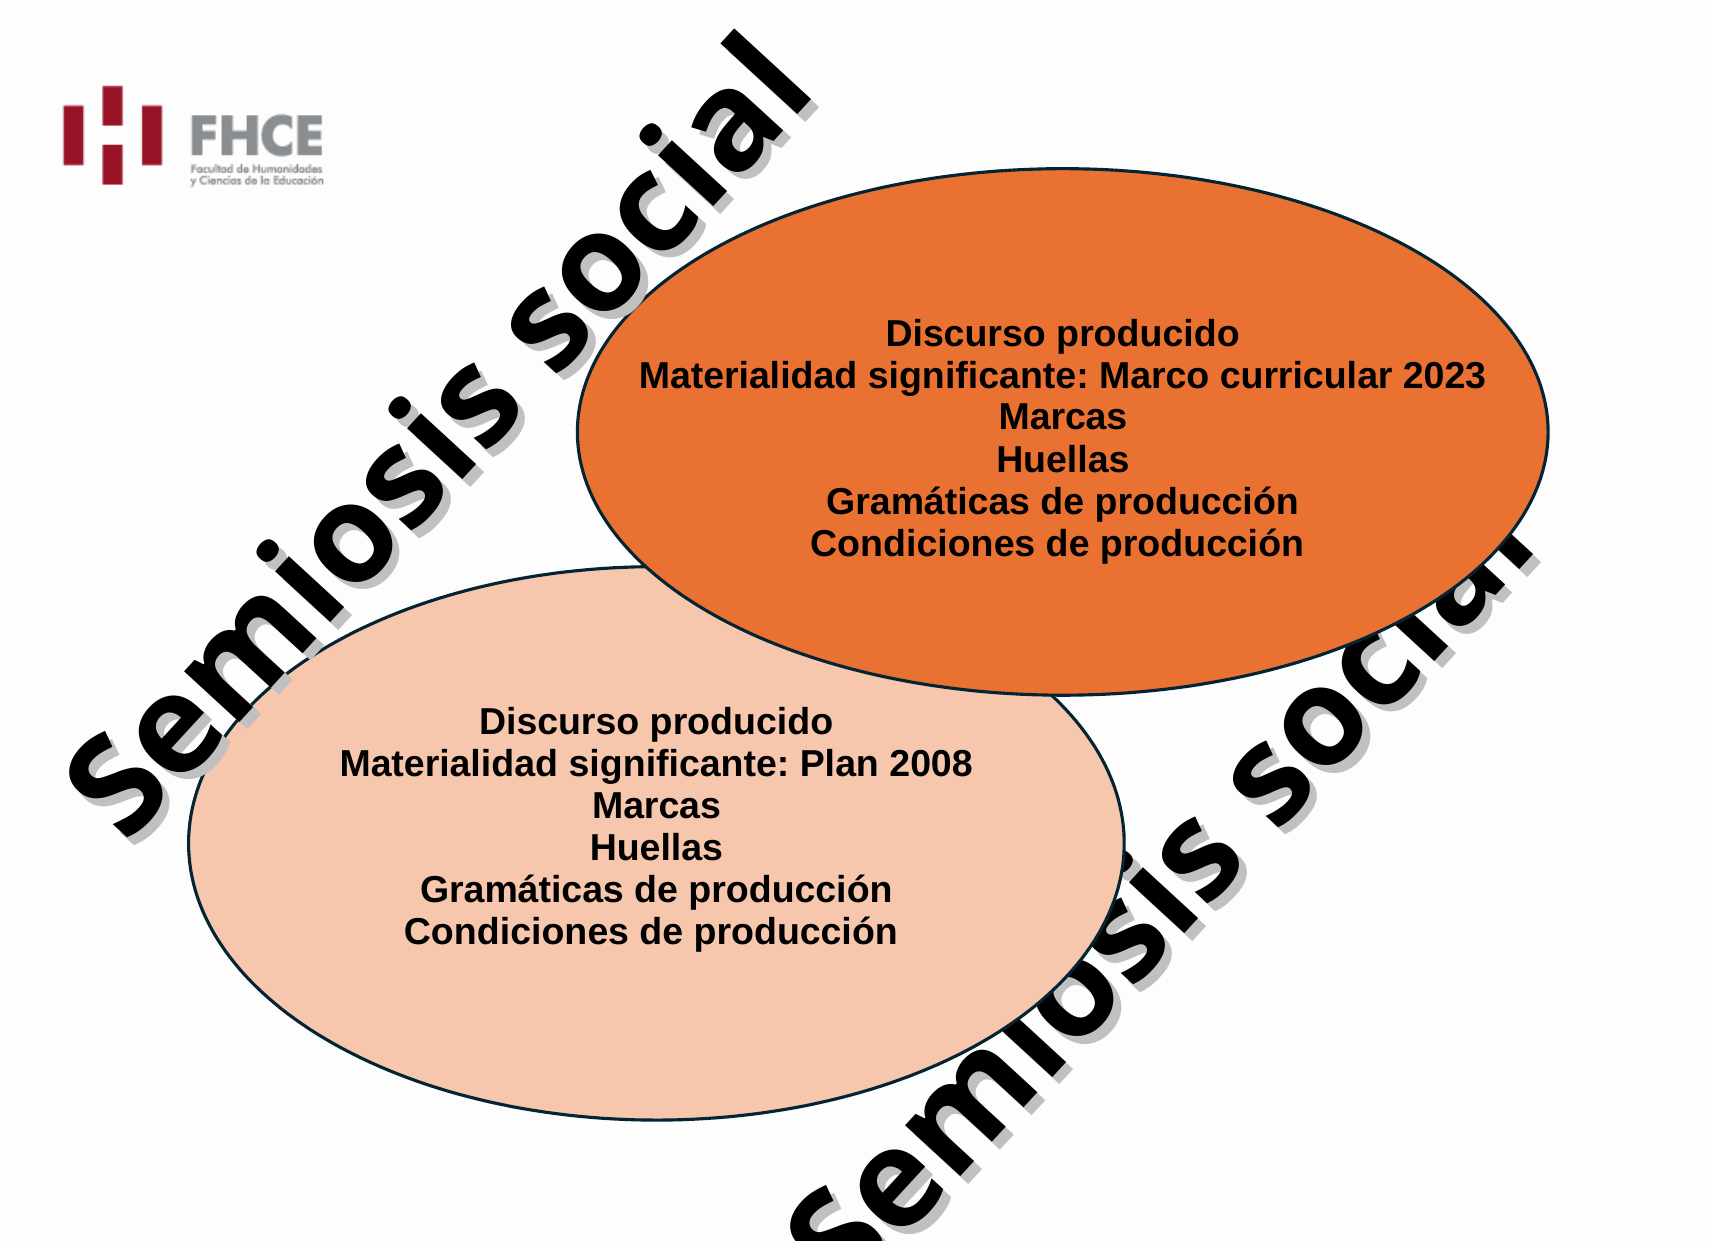

Discurso producido
Materialidad significante: Marco curricular 2023
Marcas
Huellas
Gramáticas de producción
Condiciones de producción
Semiosis social
Discurso producido
Materialidad significante: Plan 2008
Marcas
Huellas
Gramáticas de producción
Condiciones de producción
Semiosis social